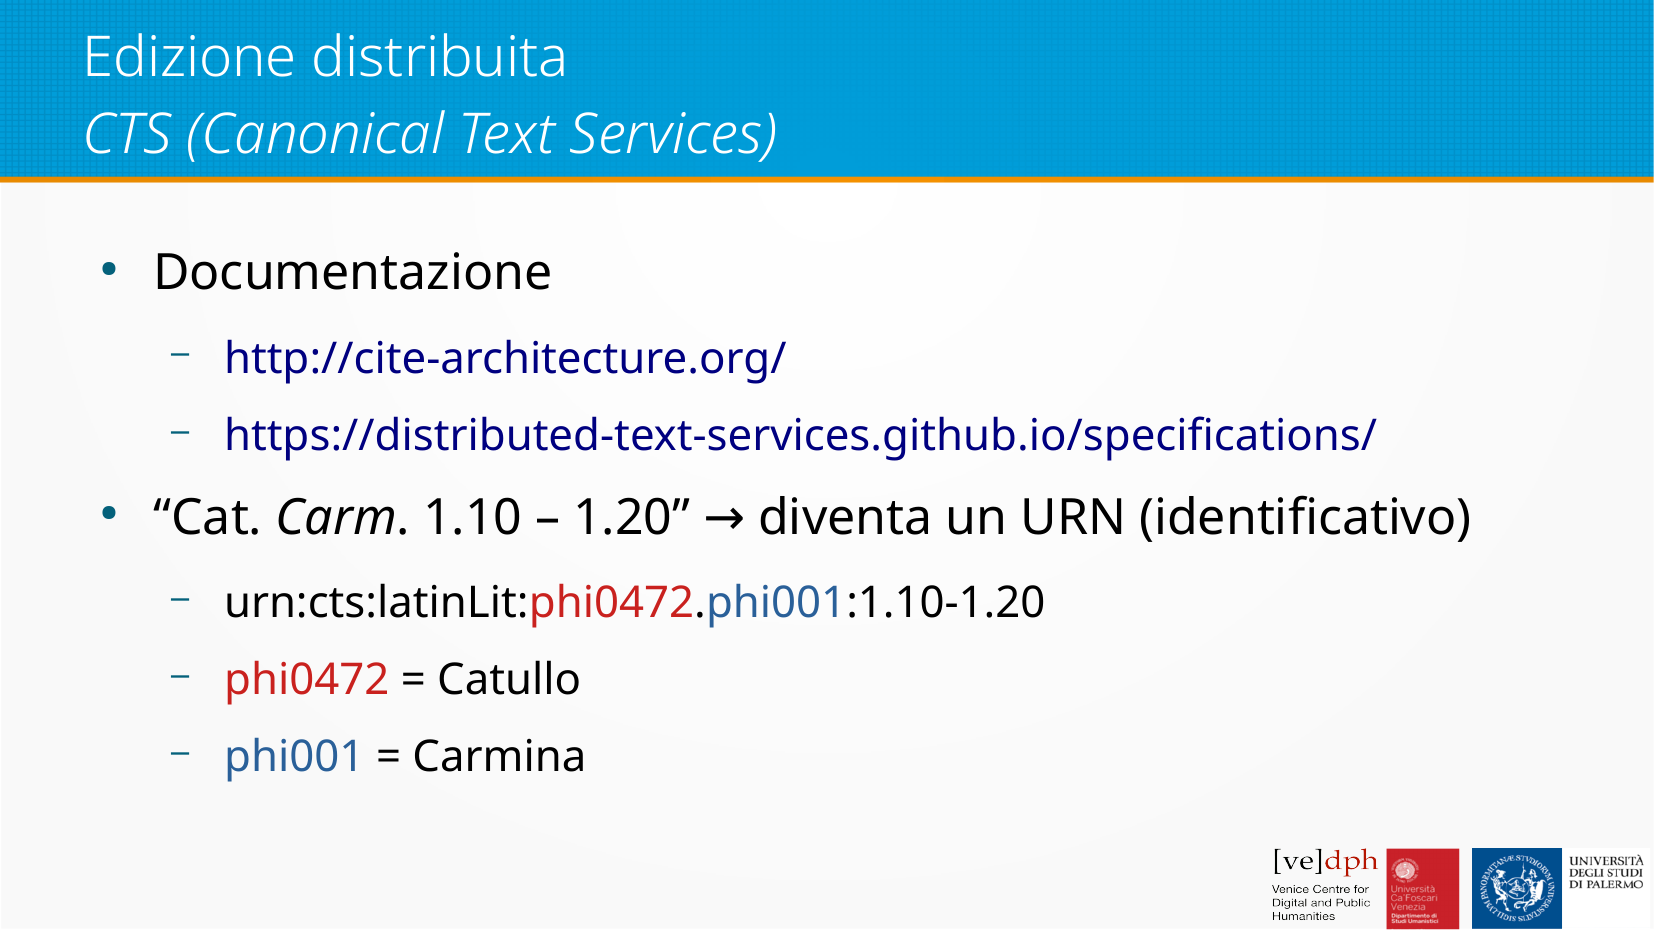

# Edizione distribuita CTS (Canonical Text Services)
Documentazione
http://cite-architecture.org/
https://distributed-text-services.github.io/specifications/
“Cat. Carm. 1.10 – 1.20” → diventa un URN (identificativo)
urn:cts:latinLit:phi0472.phi001:1.10-1.20
phi0472 = Catullo
phi001 = Carmina